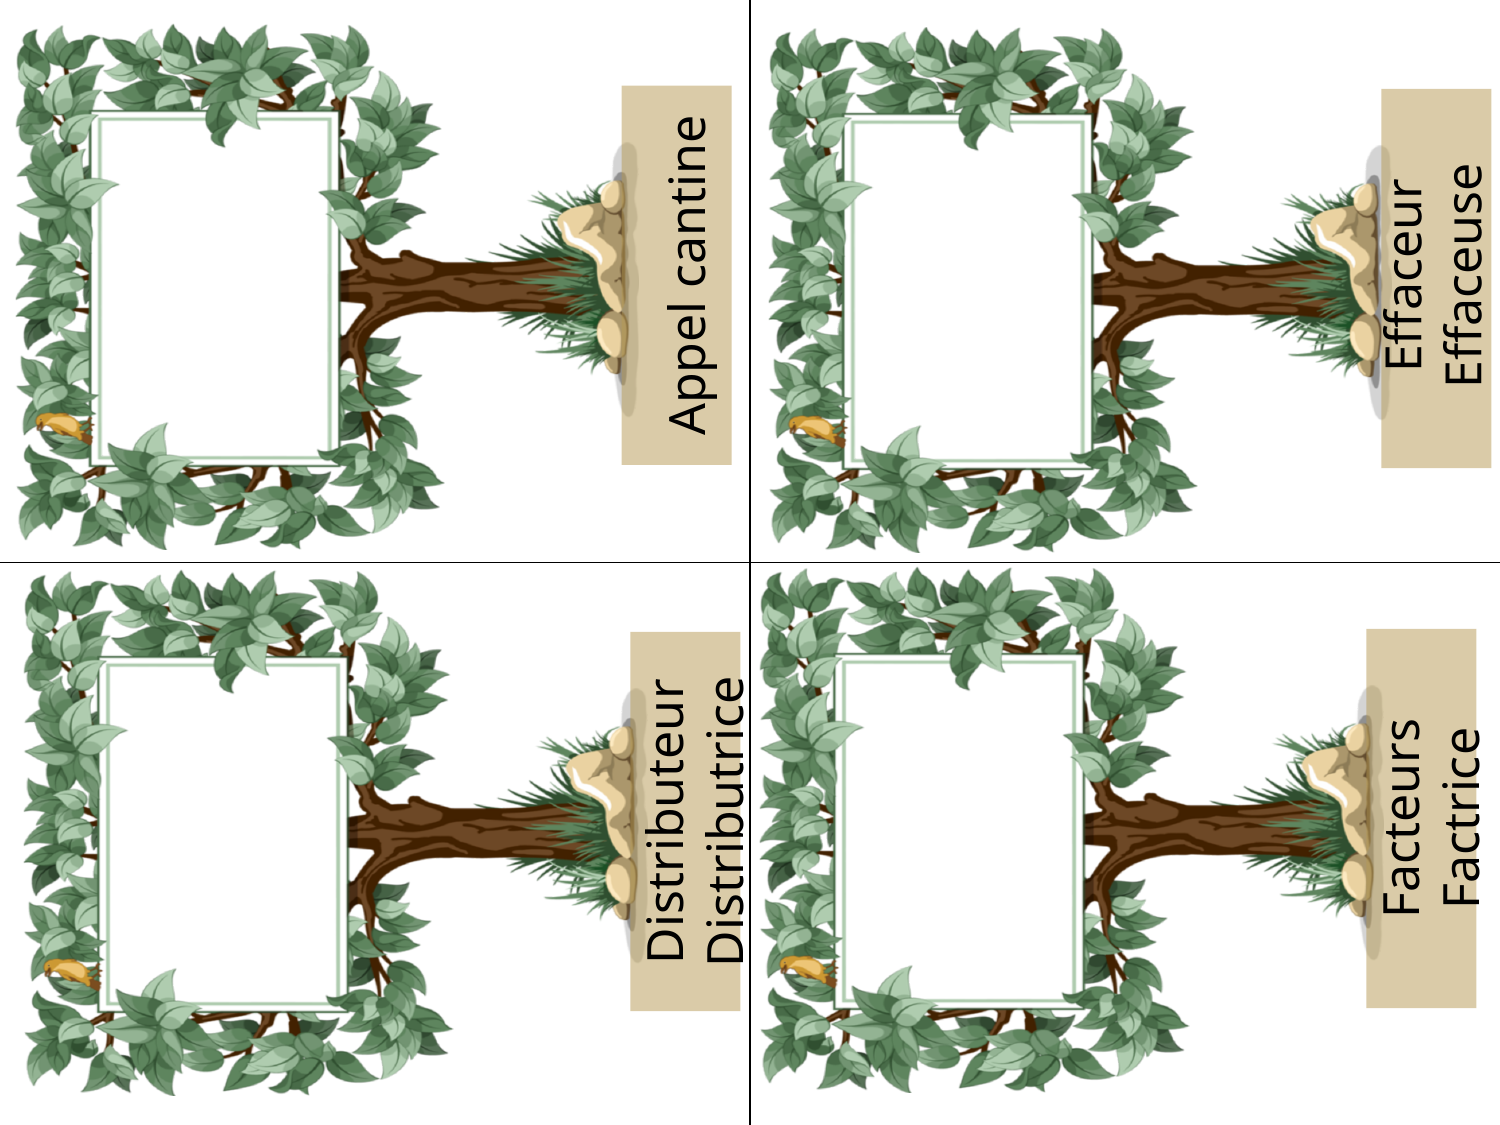

Effaceur
Effaceuse
Appel cantine
Facteurs
Factrice
Distributeur
Distributrice